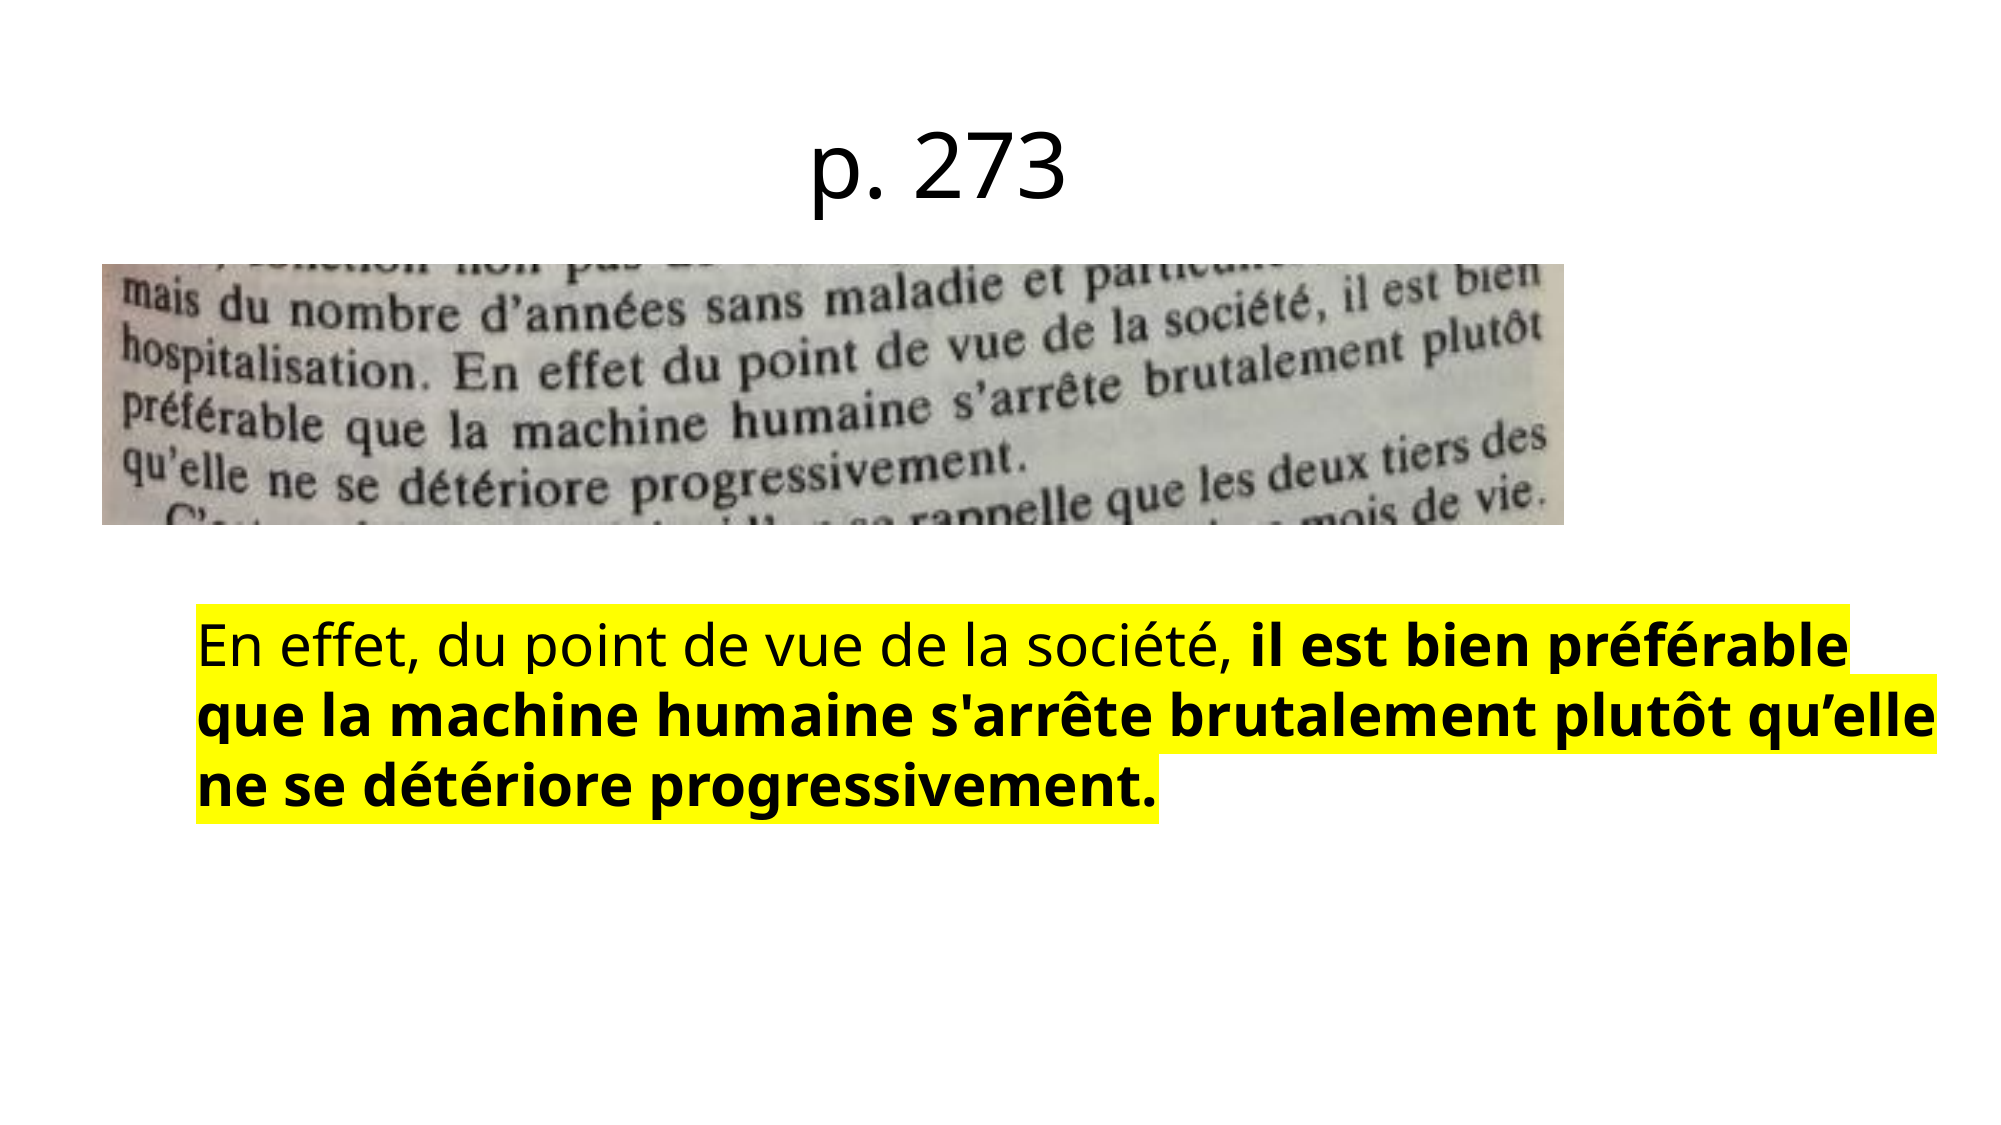

# p. 273
En effet, du point de vue de la société, il est bien préférable que la machine humaine s'arrête brutalement plutôt qu’elle ne se détériore progressivement.